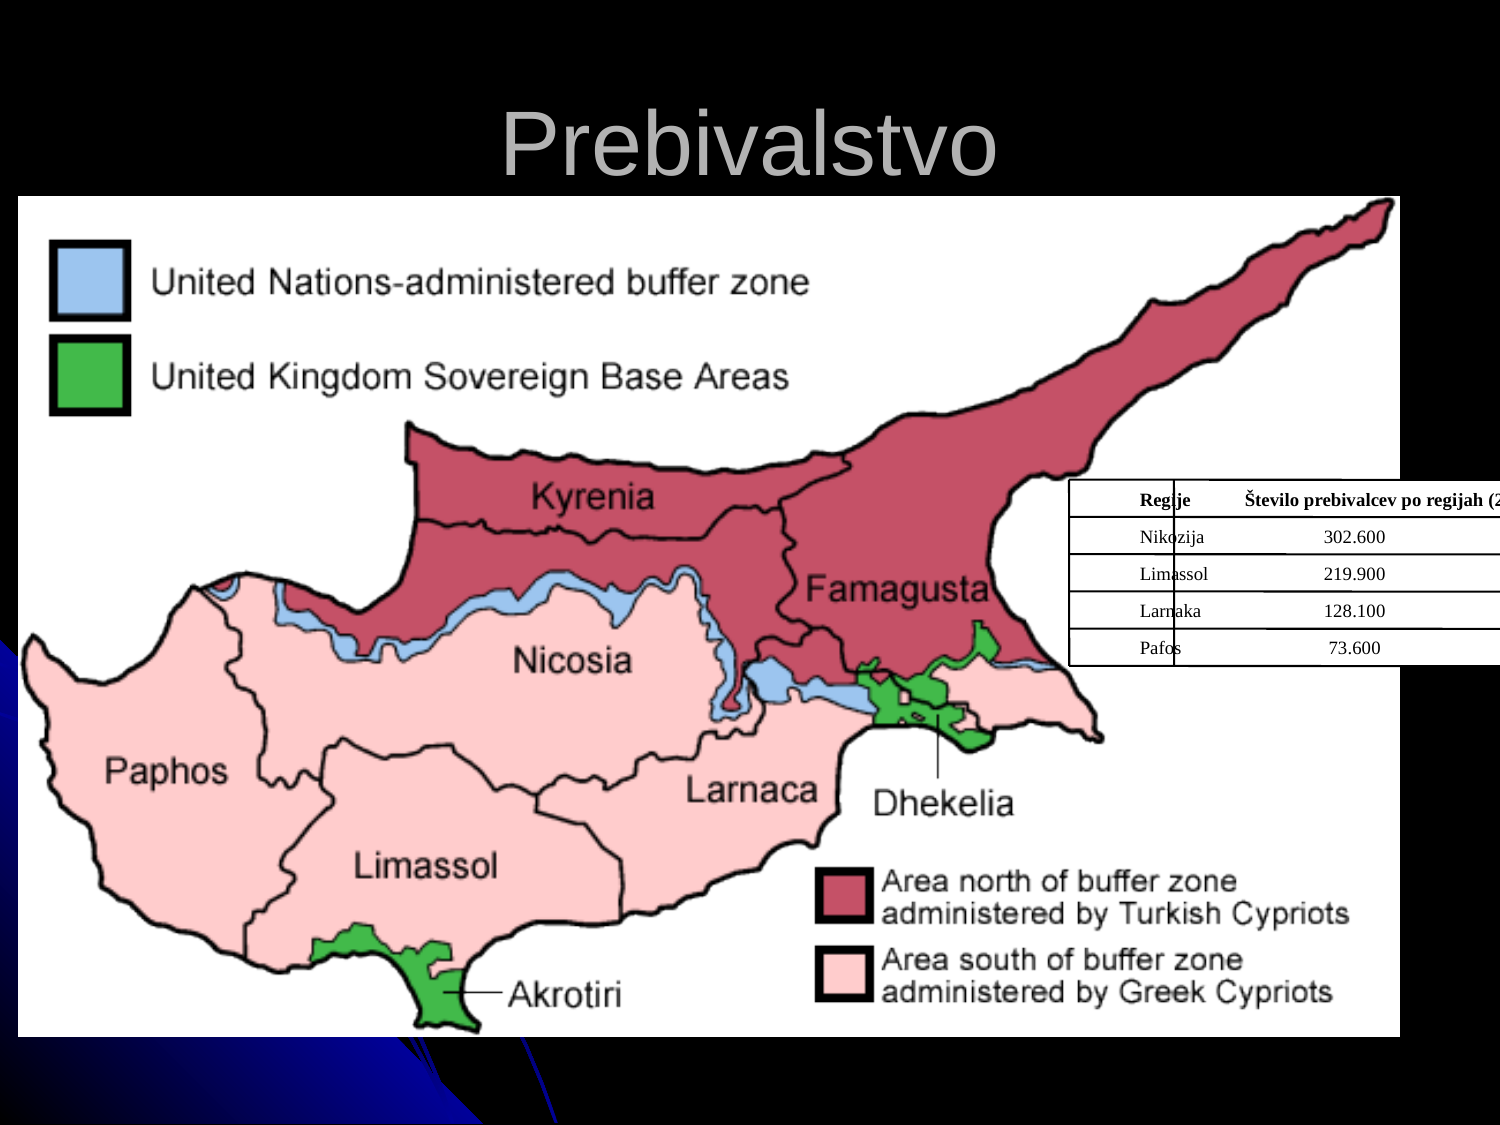

# Prebivalstvo
Otok razdeljen na dva dela: grškega in turškega
Pred turško invazijo (1974) sta obe narodni skupnosti sicer živeli po vsem otoku
Skupnosti živita sedaj ločeni z Atilovo črto (loči prestolnico OZN; nadzorujejo sile OZN)‏
Št.prebivalcev: Nikozija (191.000), Limassol (149.000)‏
Regije
Število prebivalcev po regijah (2005)‏
Nikozija
302.600
Limassol
219.900
Larnaka
128.100
Pafos
73.600